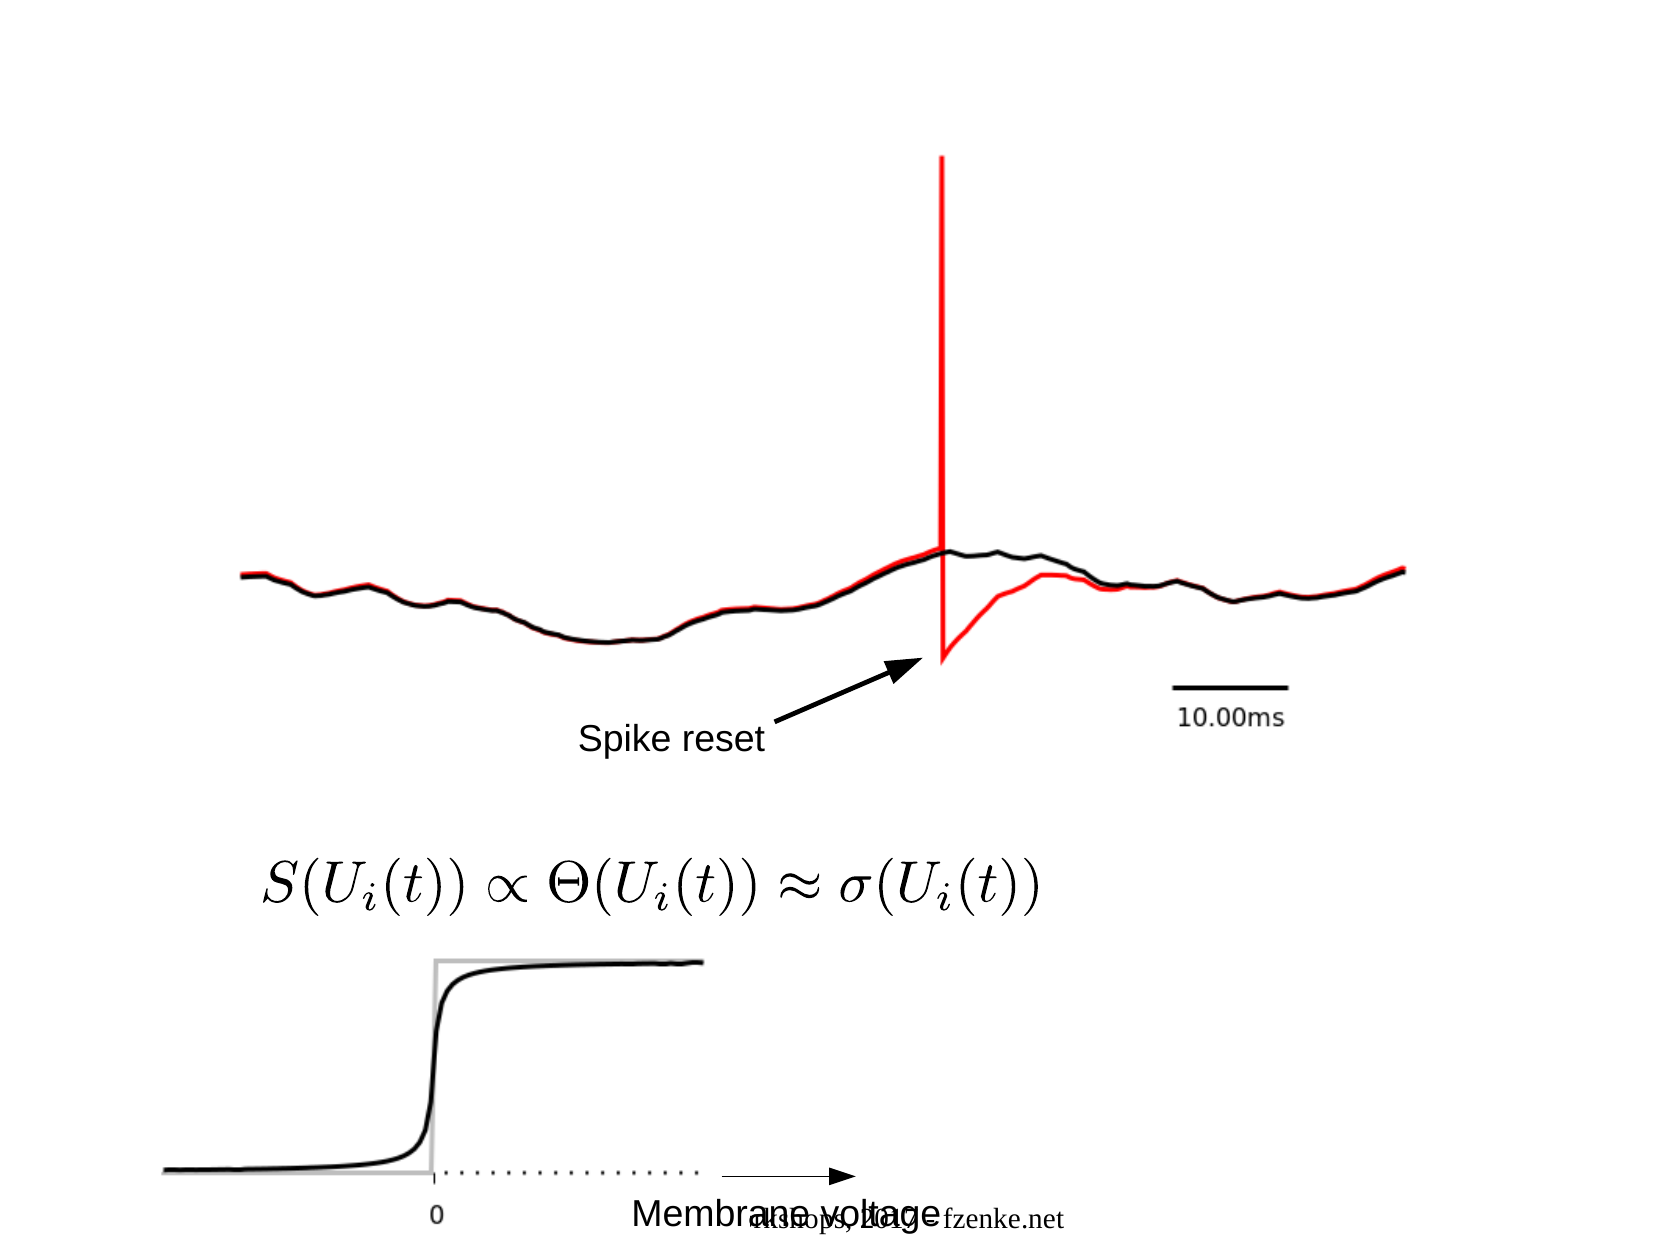

Spike reset
Membrane voltage
COSYNE Workshops, 2017 - fzenke.net